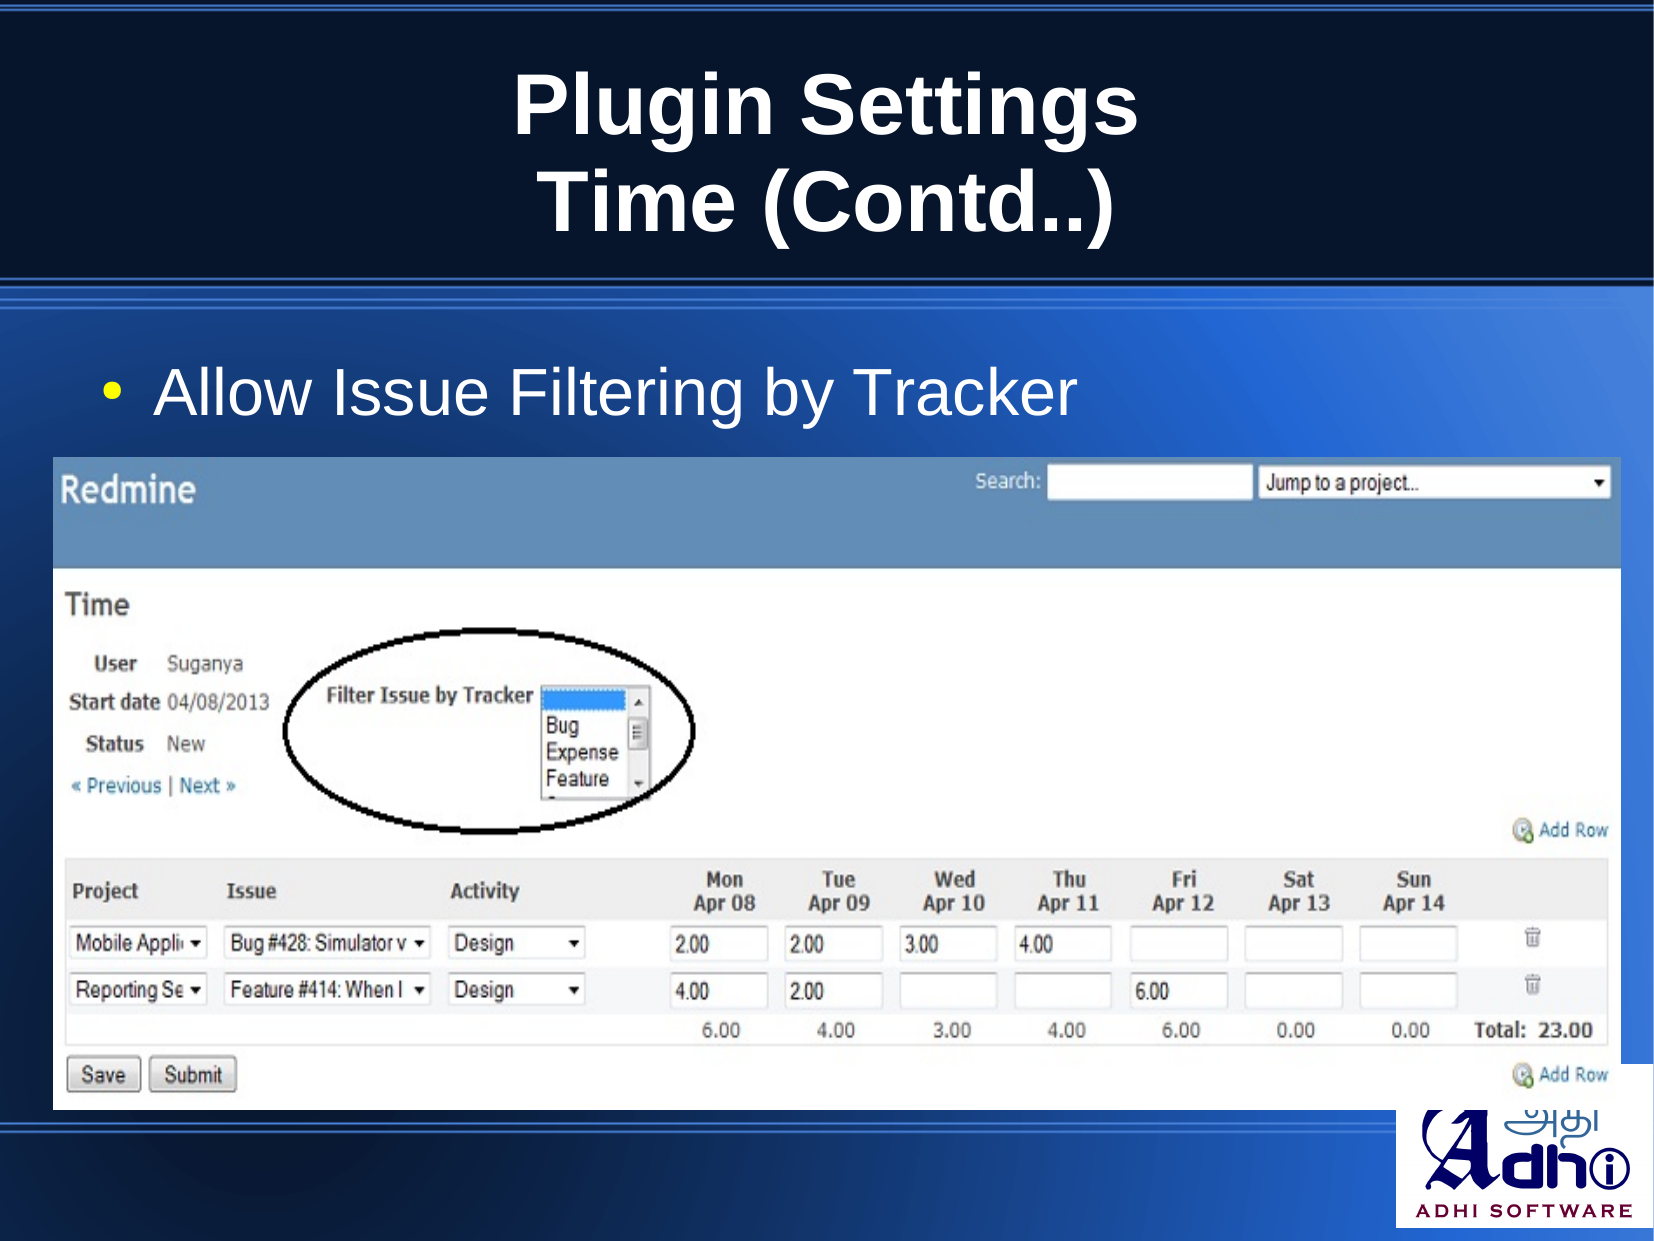

# Plugin Settings Time (Contd..)
Allow Issue Filtering by Tracker